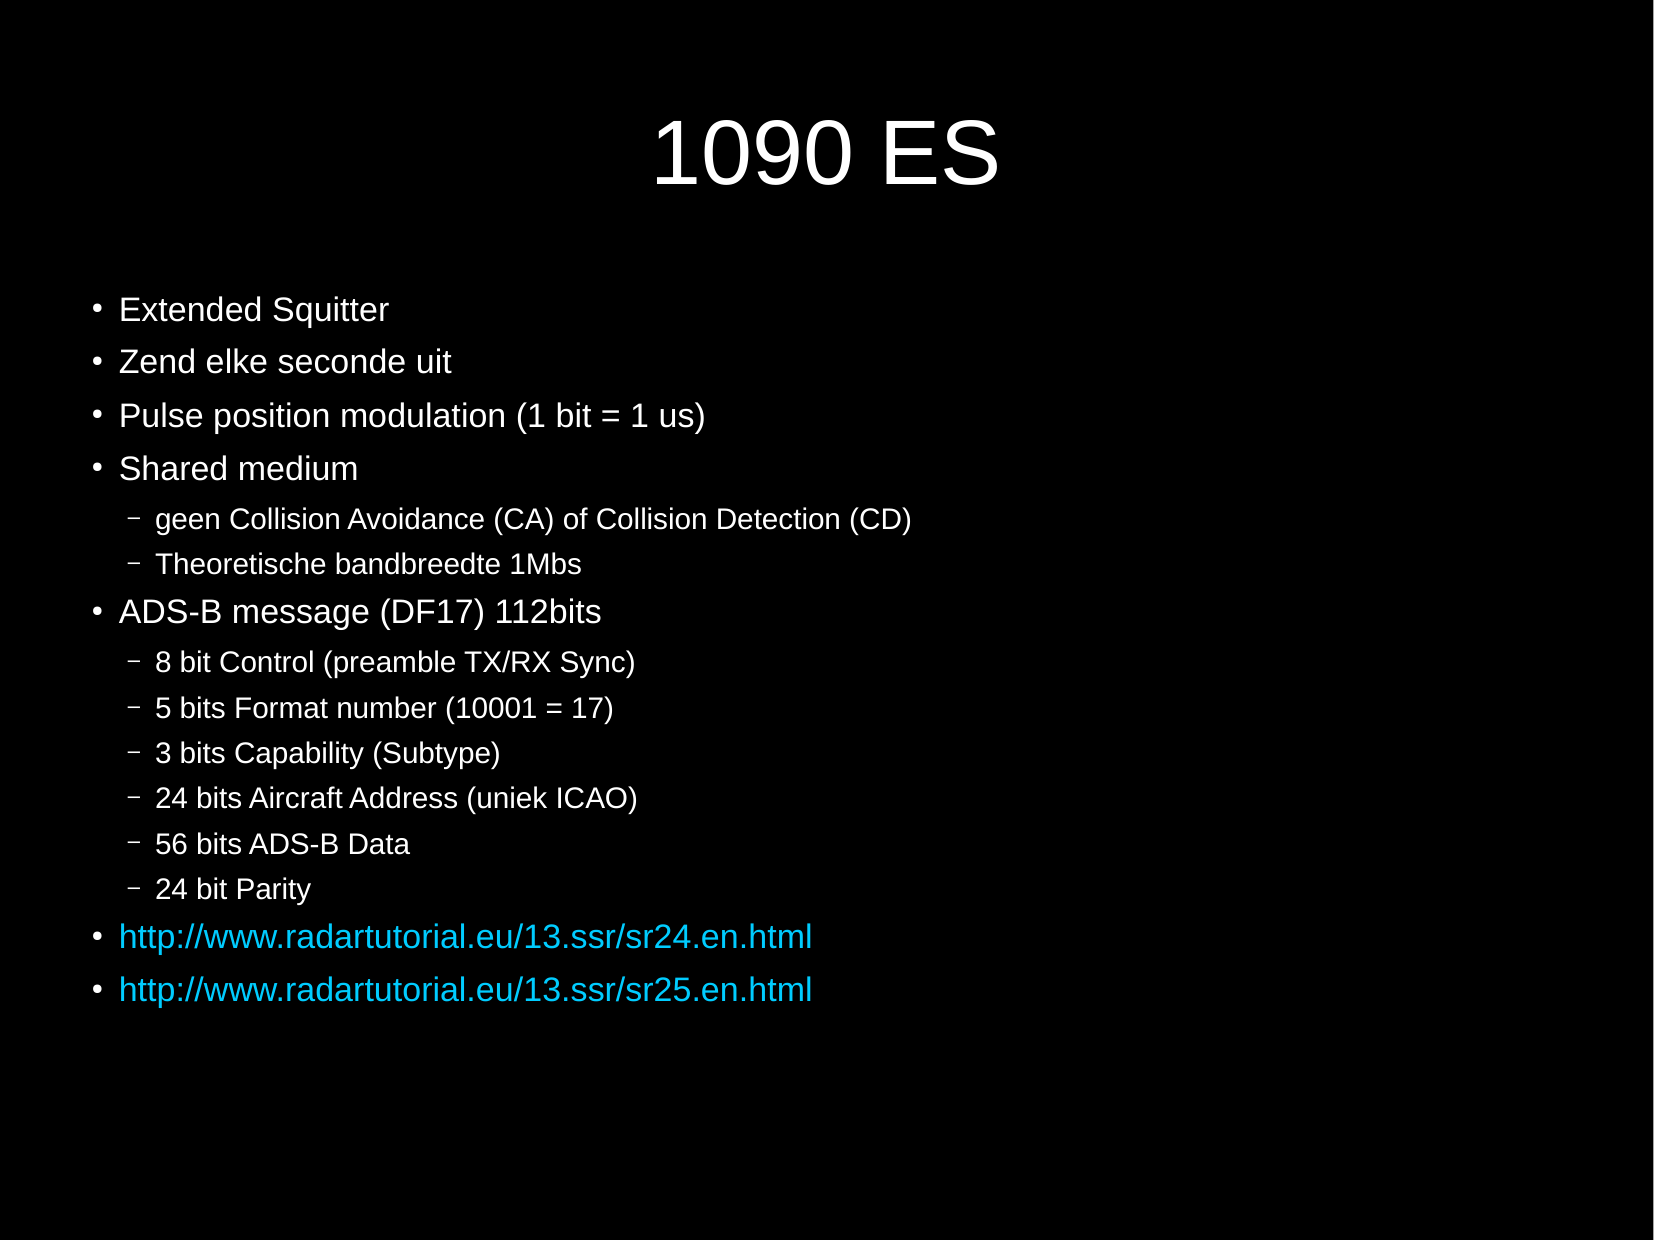

# 1090 ES
Extended Squitter
Zend elke seconde uit
Pulse position modulation (1 bit = 1 us)
Shared medium
geen Collision Avoidance (CA) of Collision Detection (CD)
Theoretische bandbreedte 1Mbs
ADS-B message (DF17) 112bits
8 bit Control (preamble TX/RX Sync)
5 bits Format number (10001 = 17)
3 bits Capability (Subtype)
24 bits Aircraft Address (uniek ICAO)
56 bits ADS-B Data
24 bit Parity
http://www.radartutorial.eu/13.ssr/sr24.en.html
http://www.radartutorial.eu/13.ssr/sr25.en.html